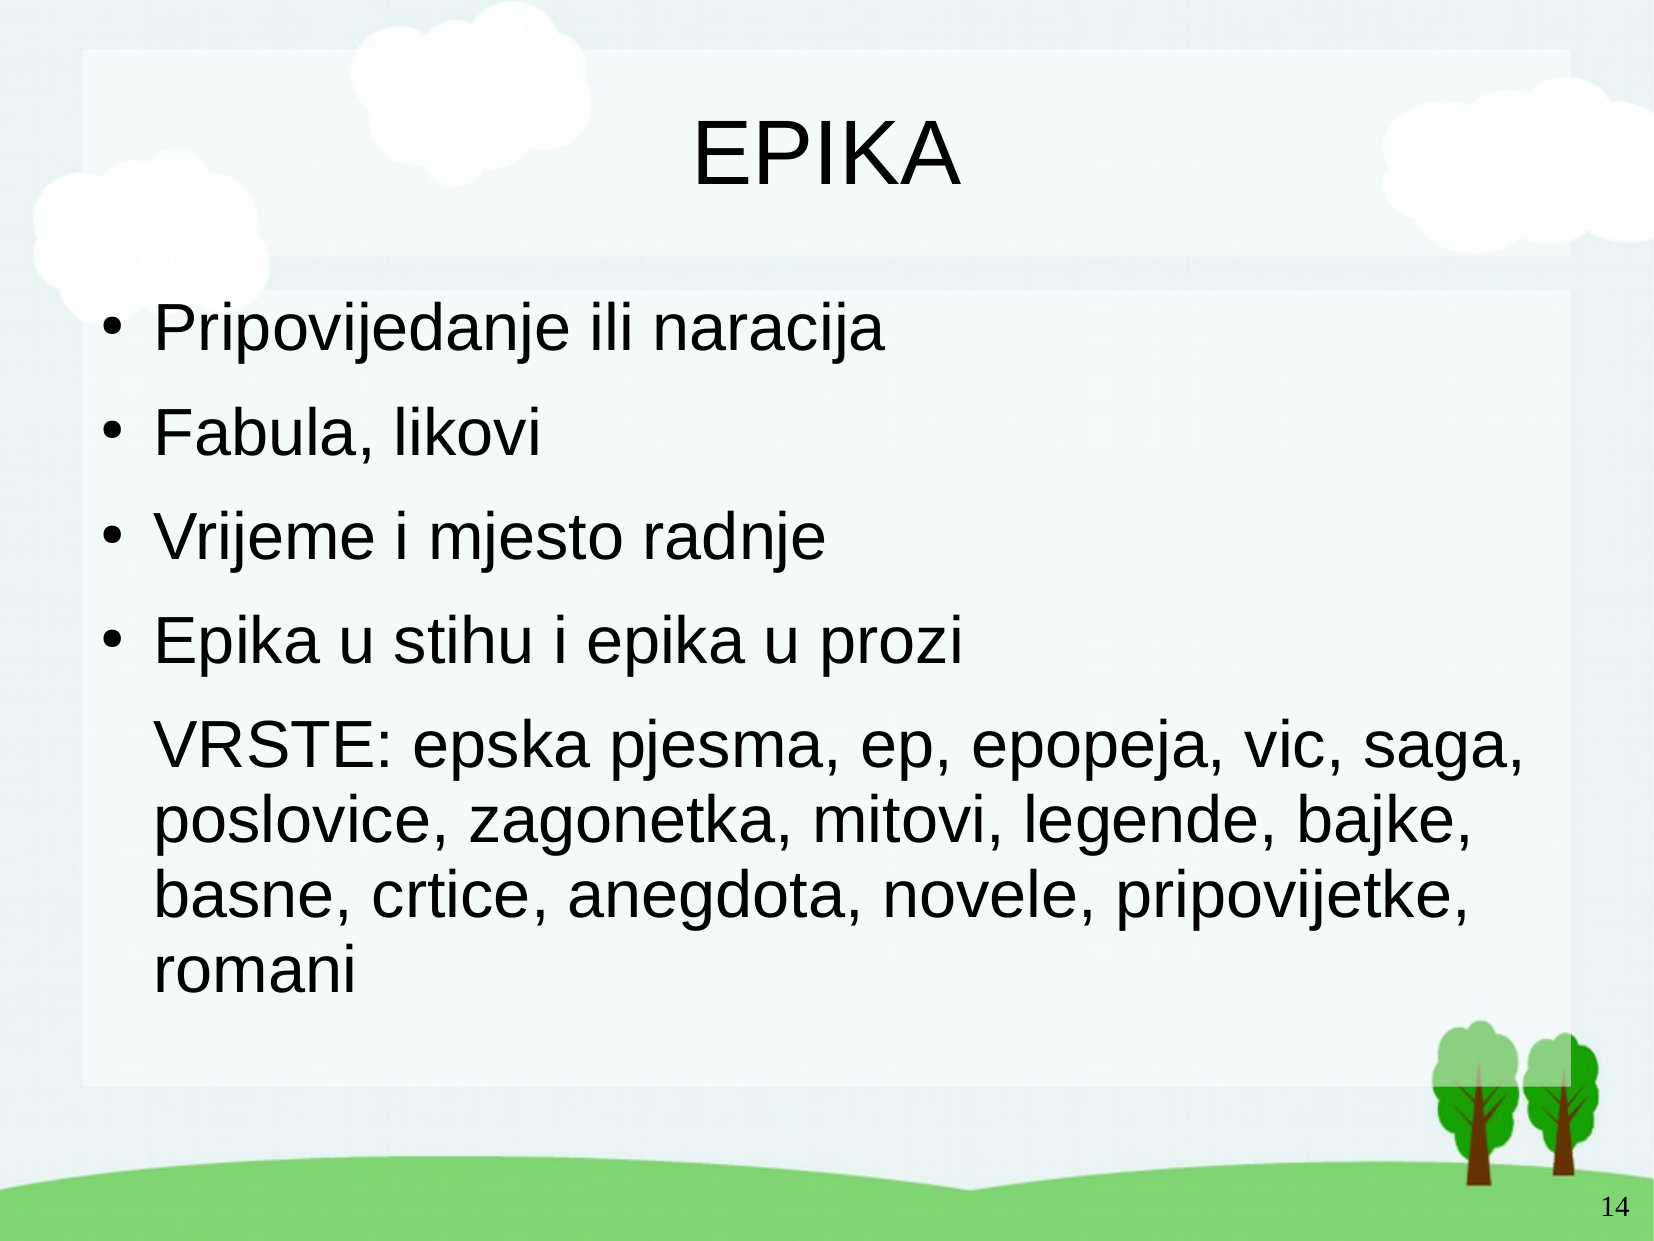

# EPIKA
Pripovijedanje ili naracija
Fabula, likovi
Vrijeme i mjesto radnje
Epika u stihu i epika u prozi
VRSTE: epska pjesma, ep, epopeja, vic, saga, poslovice, zagonetka, mitovi, legende, bajke, basne, crtice, anegdota, novele, pripovijetke, romani
14